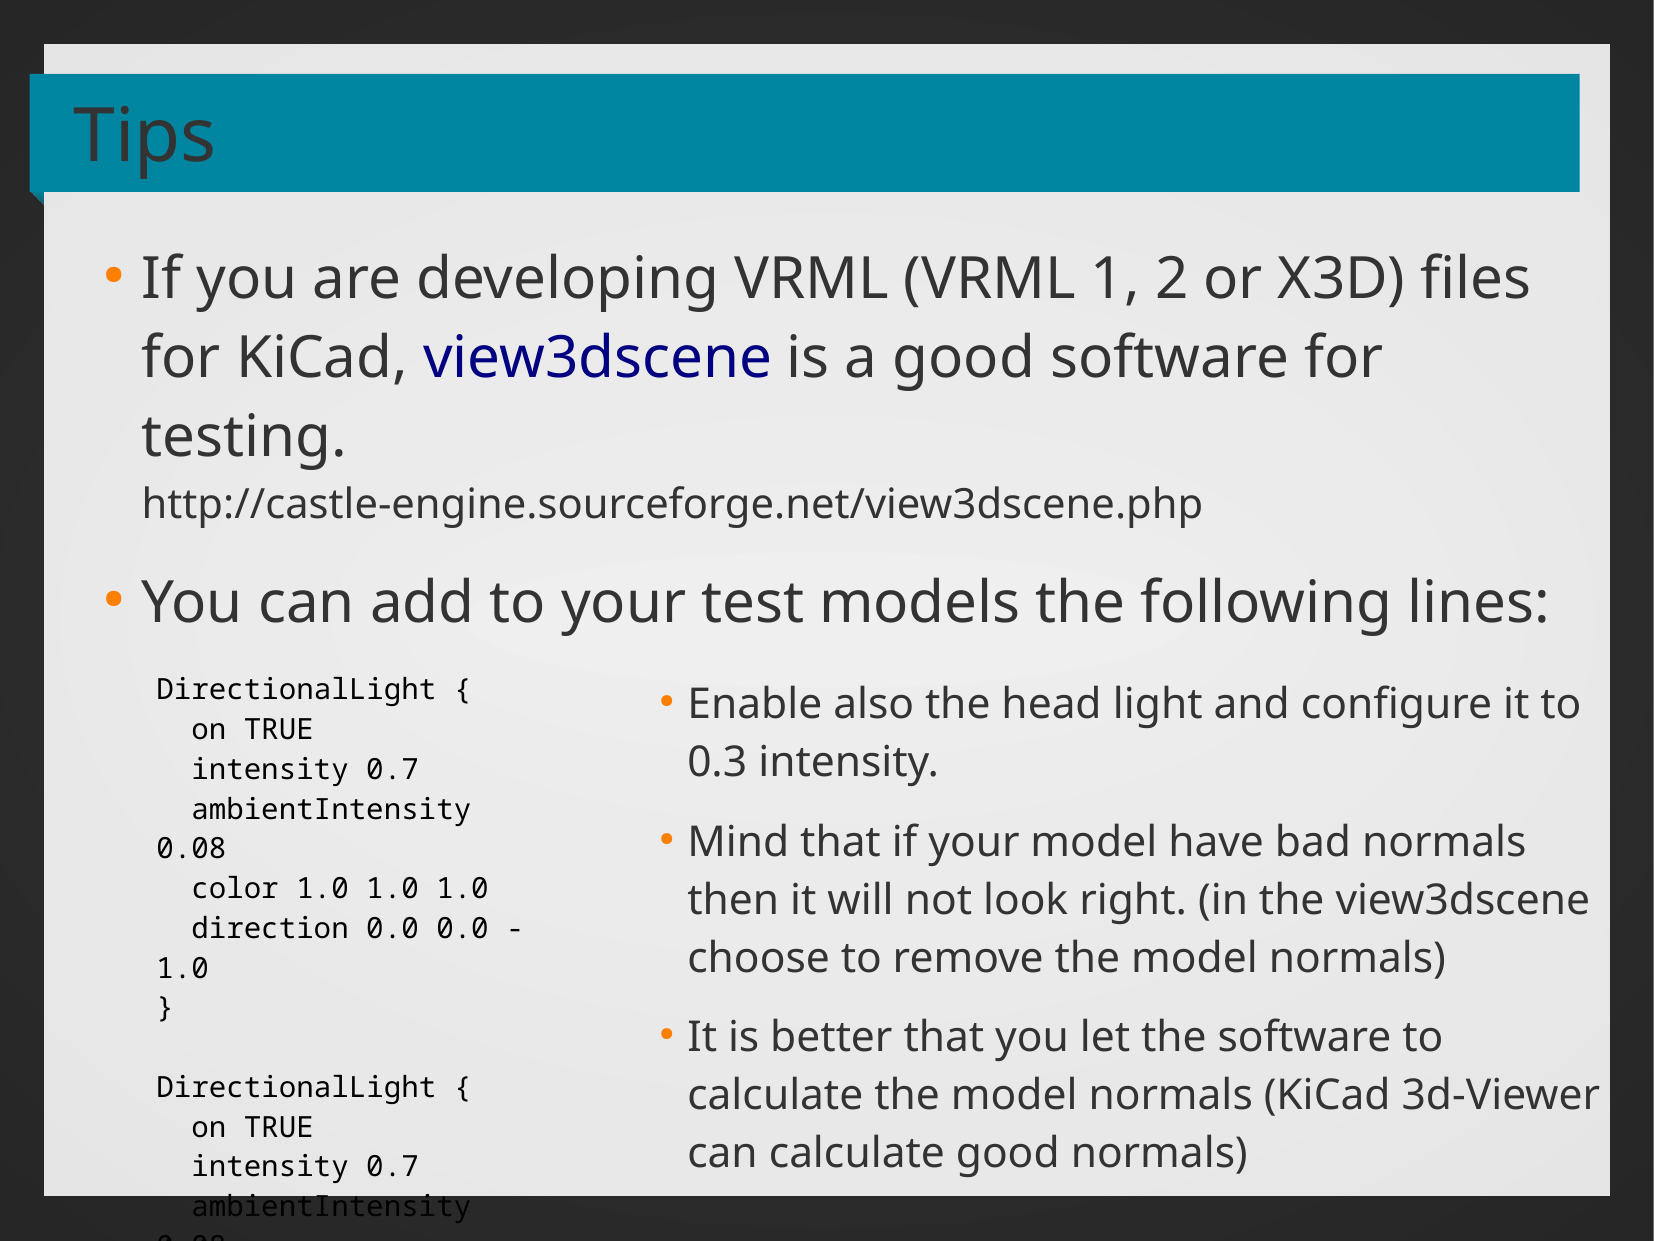

# Tips
If you are developing VRML (VRML 1, 2 or X3D) files for KiCad, view3dscene is a good software for testing.
http://castle-engine.sourceforge.net/view3dscene.php
You can add to your test models the following lines:
DirectionalLight {
 on TRUE
 intensity 0.7
 ambientIntensity 0.08
 color 1.0 1.0 1.0
 direction 0.0 0.0 -1.0
}
DirectionalLight {
 on TRUE
 intensity 0.7
 ambientIntensity 0.08
 color 1.0 1.0 1.0
 direction 0.0 0.0 1.0
}
Enable also the head light and configure it to 0.3 intensity.
Mind that if your model have bad normals then it will not look right. (in the view3dscene choose to remove the model normals)
It is better that you let the software to calculate the model normals (KiCad 3d-Viewer can calculate good normals)